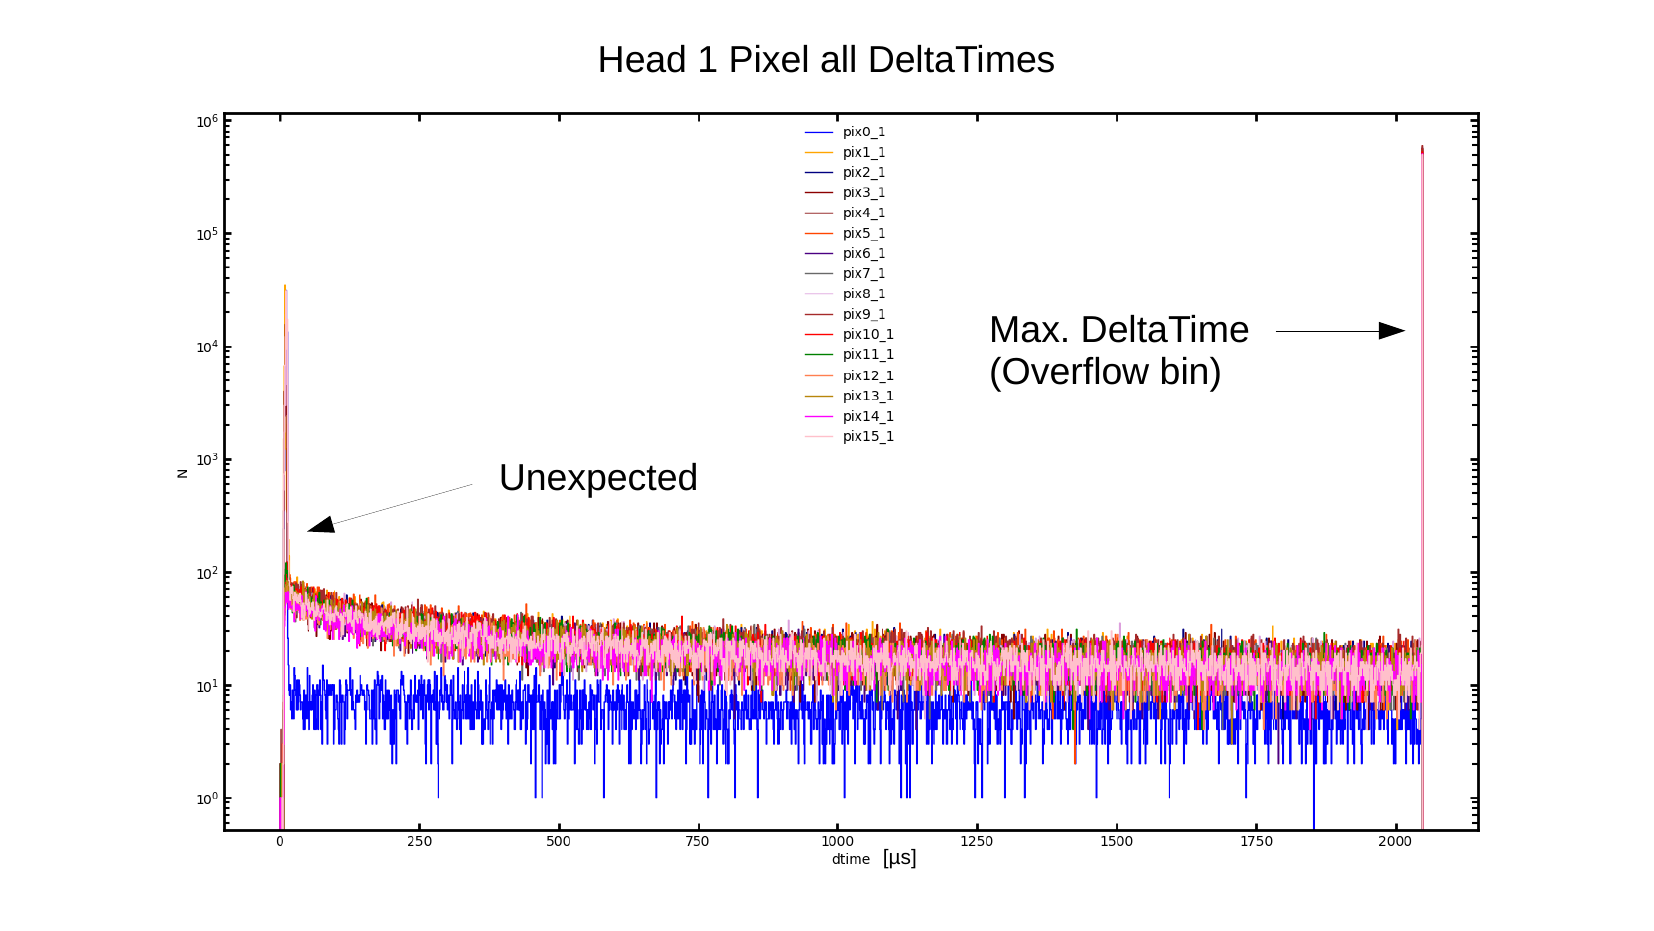

MAG Pixel ALL ENERGY DT > 20 µs
Head 1 Pixel all DeltaTimes
#
Max. DeltaTime
(Overflow bin)
Unexpected
[µs]